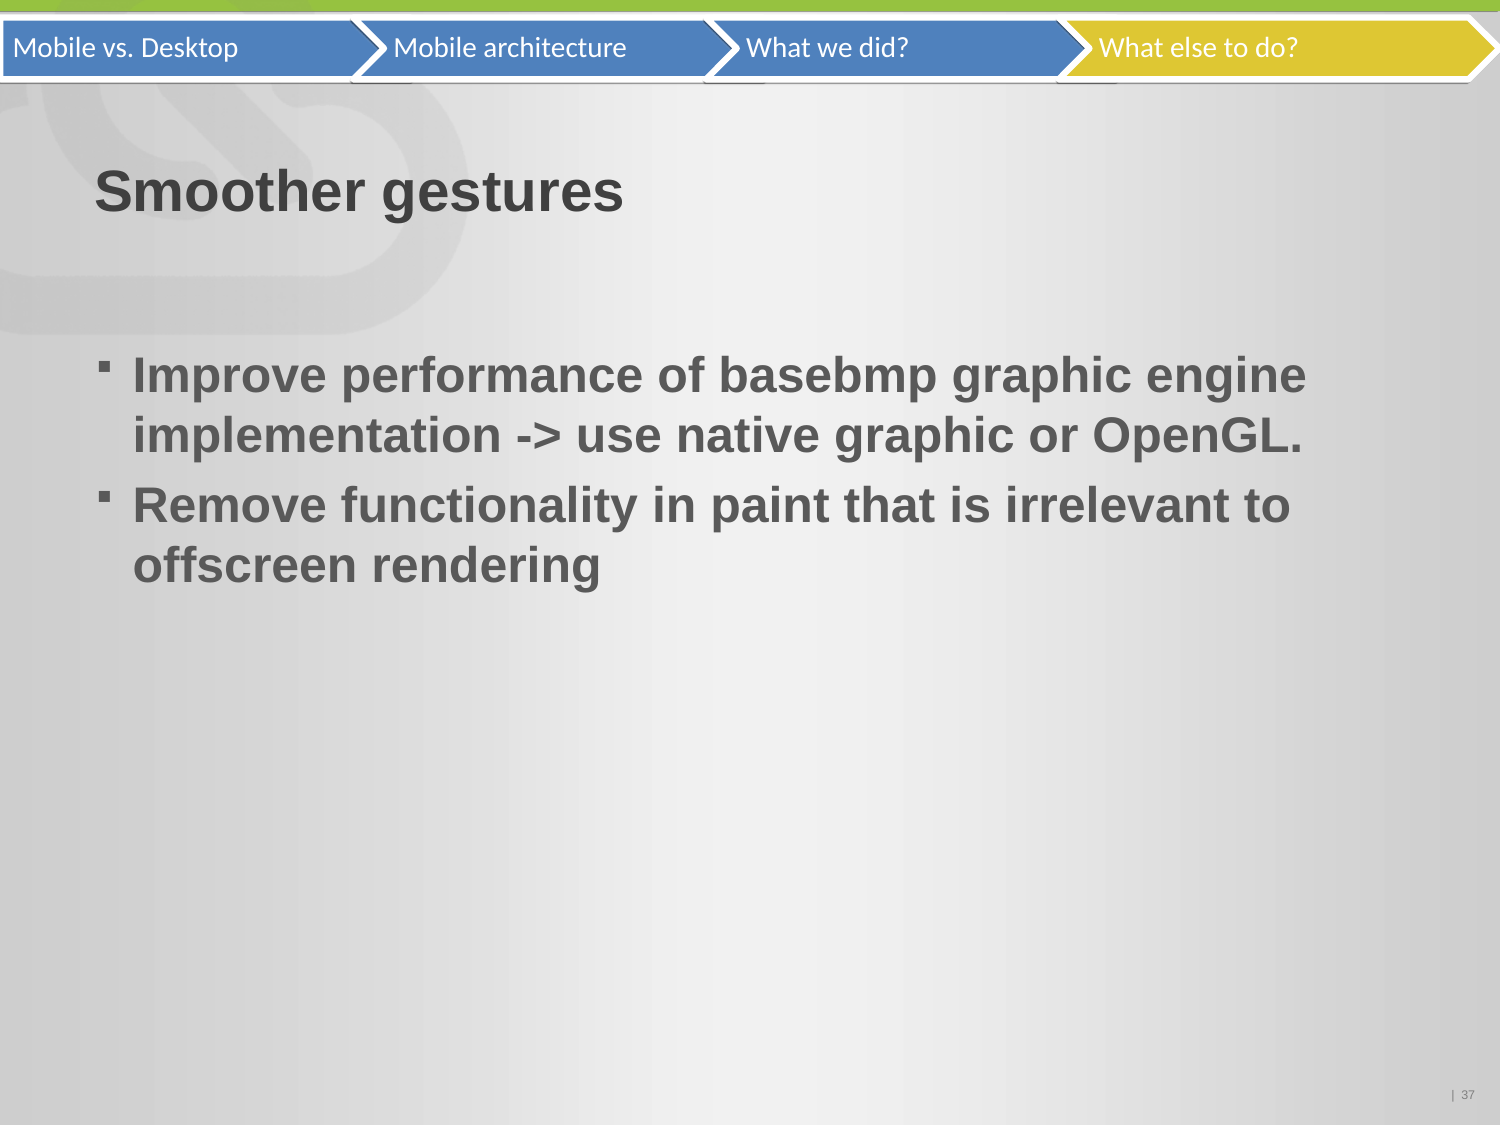

Mobile vs. Desktop
Mobile architecture
What we did?
What else to do?
# Smoother gestures
Improve performance of basebmp graphic engine implementation -> use native graphic or OpenGL.
Remove functionality in paint that is irrelevant to offscreen rendering